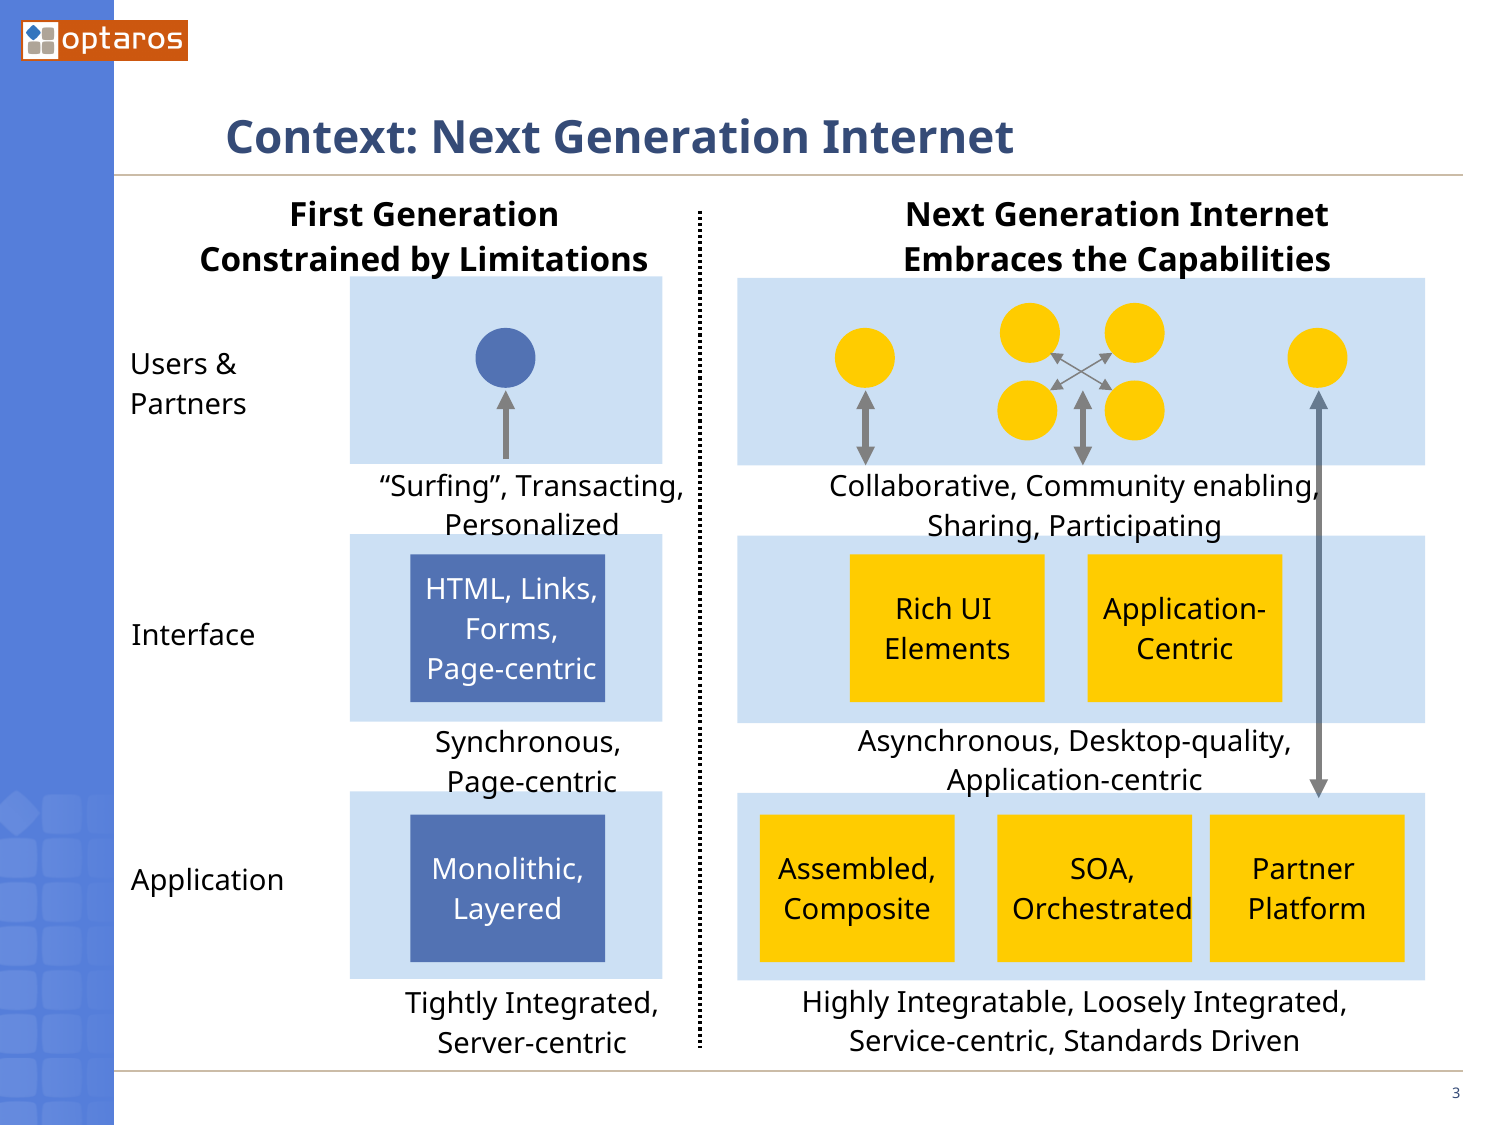

# Context: Next Generation Internet
First Generation
Constrained by Limitations
Next Generation Internet
Embraces the Capabilities
Users &
Partners
“Surfing”, Transacting,
Personalized
Collaborative, Community enabling, Sharing, Participating
HTML, Links,
Forms,
Page-centric
Rich UI
Elements
Application-
Centric
Interface
Asynchronous, Desktop-quality, Application-centric
Synchronous,
Page-centric
Monolithic,
Layered
Assembled,
Composite
SOA,
Orchestrated
Partner
Platform
Application
Highly Integratable, Loosely Integrated,
Service-centric, Standards Driven
Tightly Integrated,
Server-centric